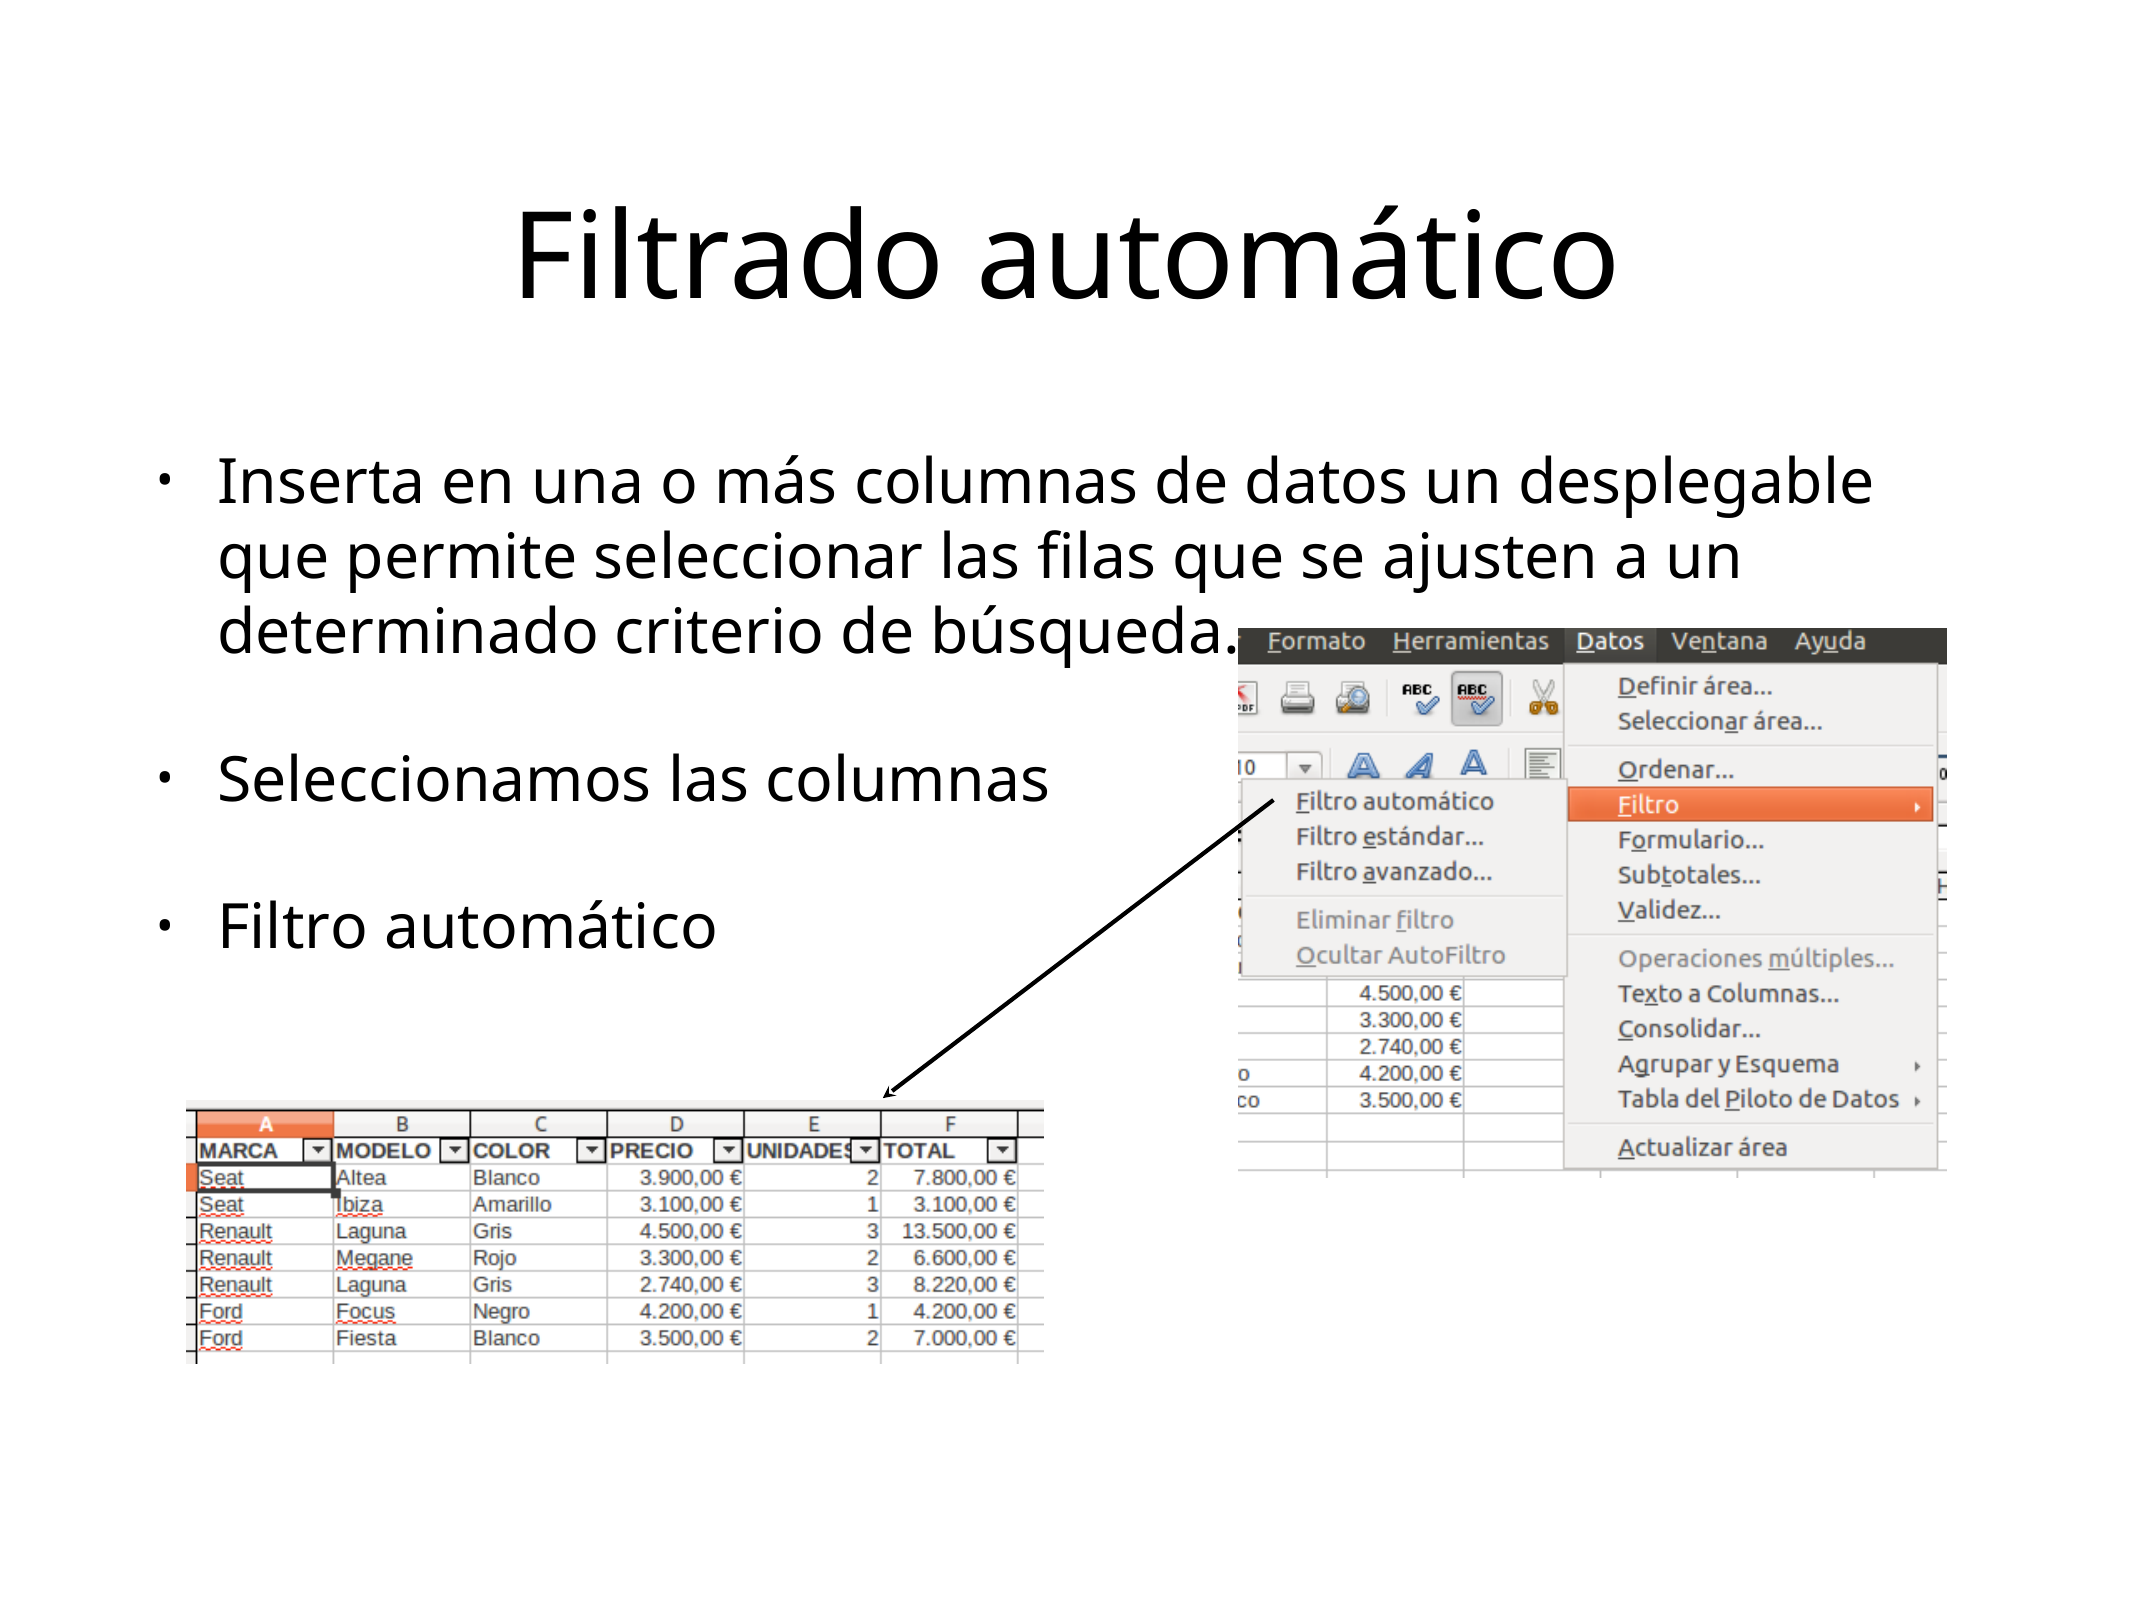

# Filtrado automático
Inserta en una o más columnas de datos un desplegable que permite seleccionar las filas que se ajusten a un determinado criterio de búsqueda.
Seleccionamos las columnas
Filtro automático